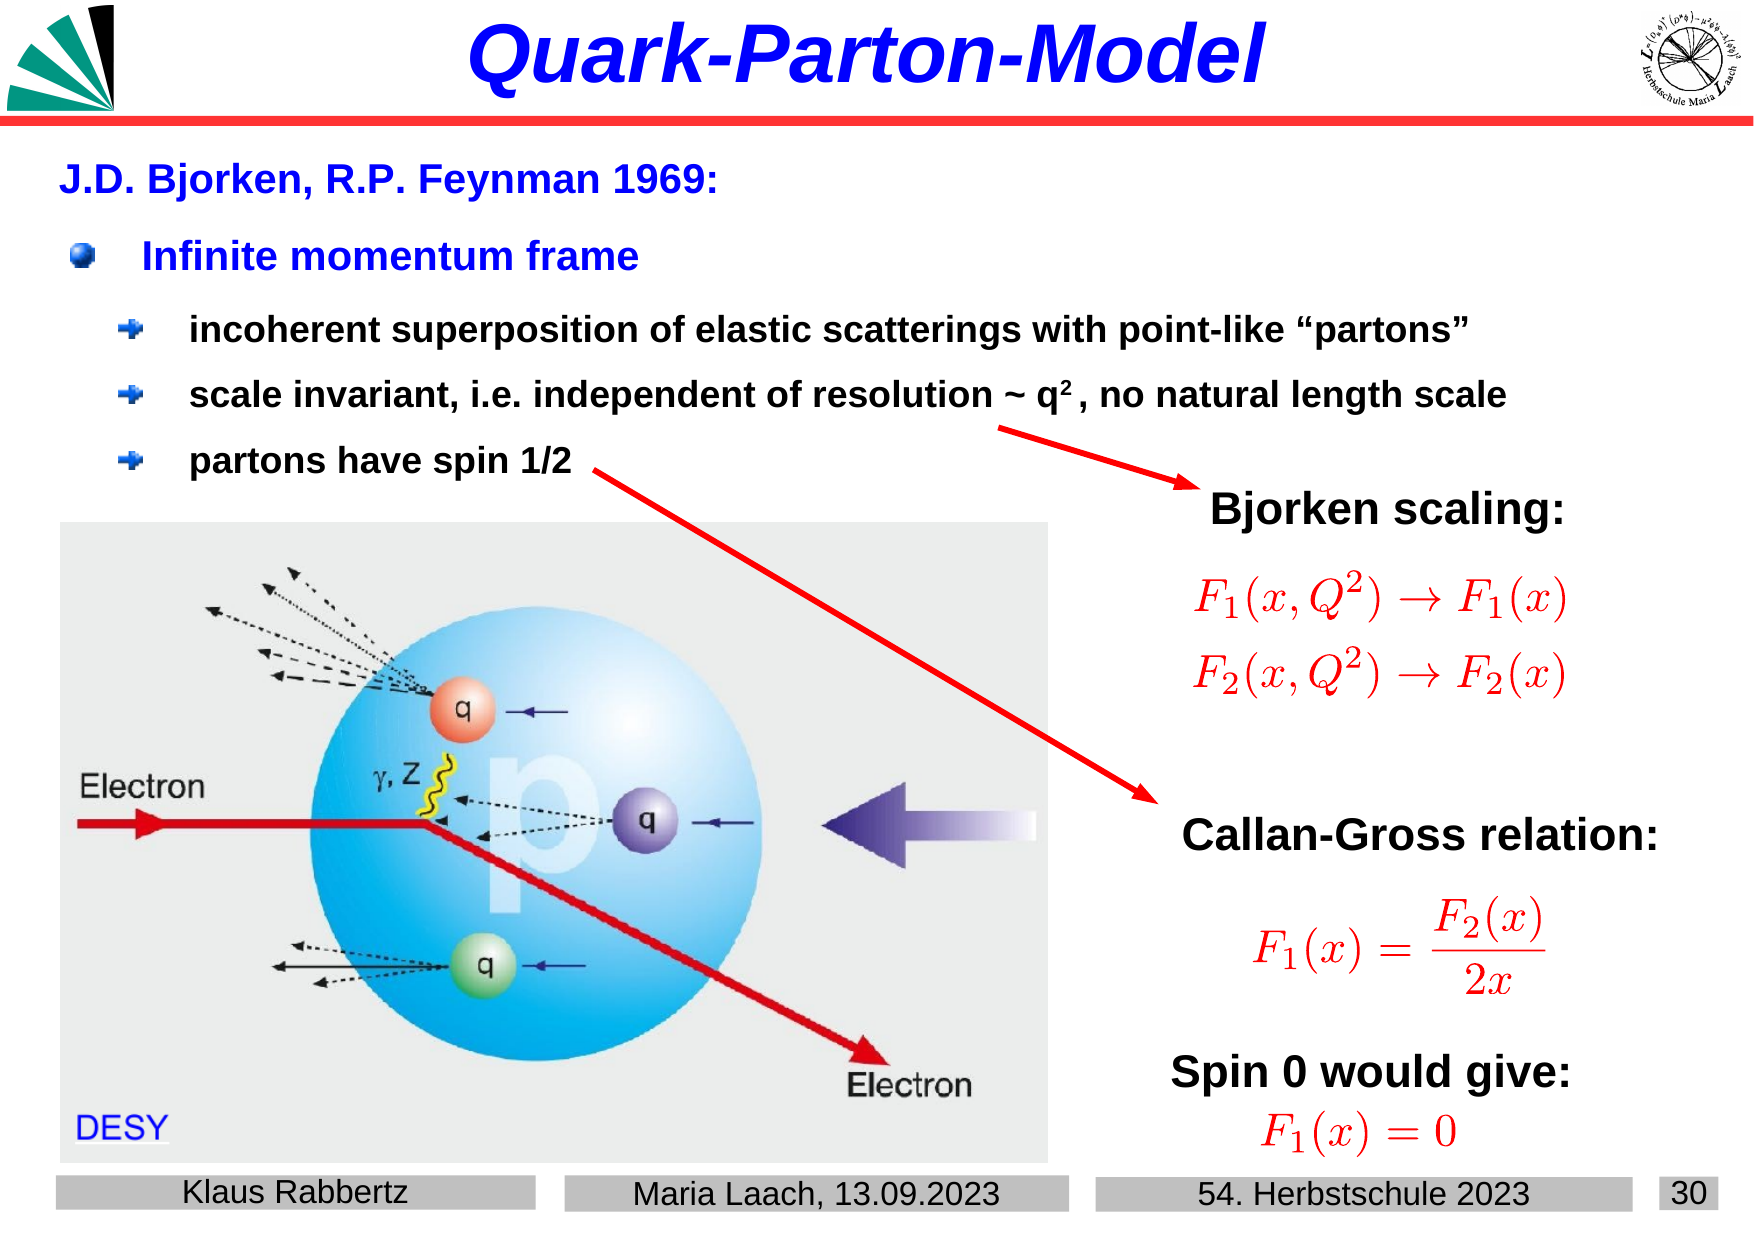

# Quark-Parton-Model
J.D. Bjorken, R.P. Feynman 1969:
Infinite momentum frame
incoherent superposition of elastic scatterings with point-like “partons”
scale invariant, i.e. independent of resolution ~ q2 , no natural length scale
partons have spin 1/2
Bjorken scaling:
Gestreutes
Elektron
Callan-Gross relation:
Spin 0 would give: